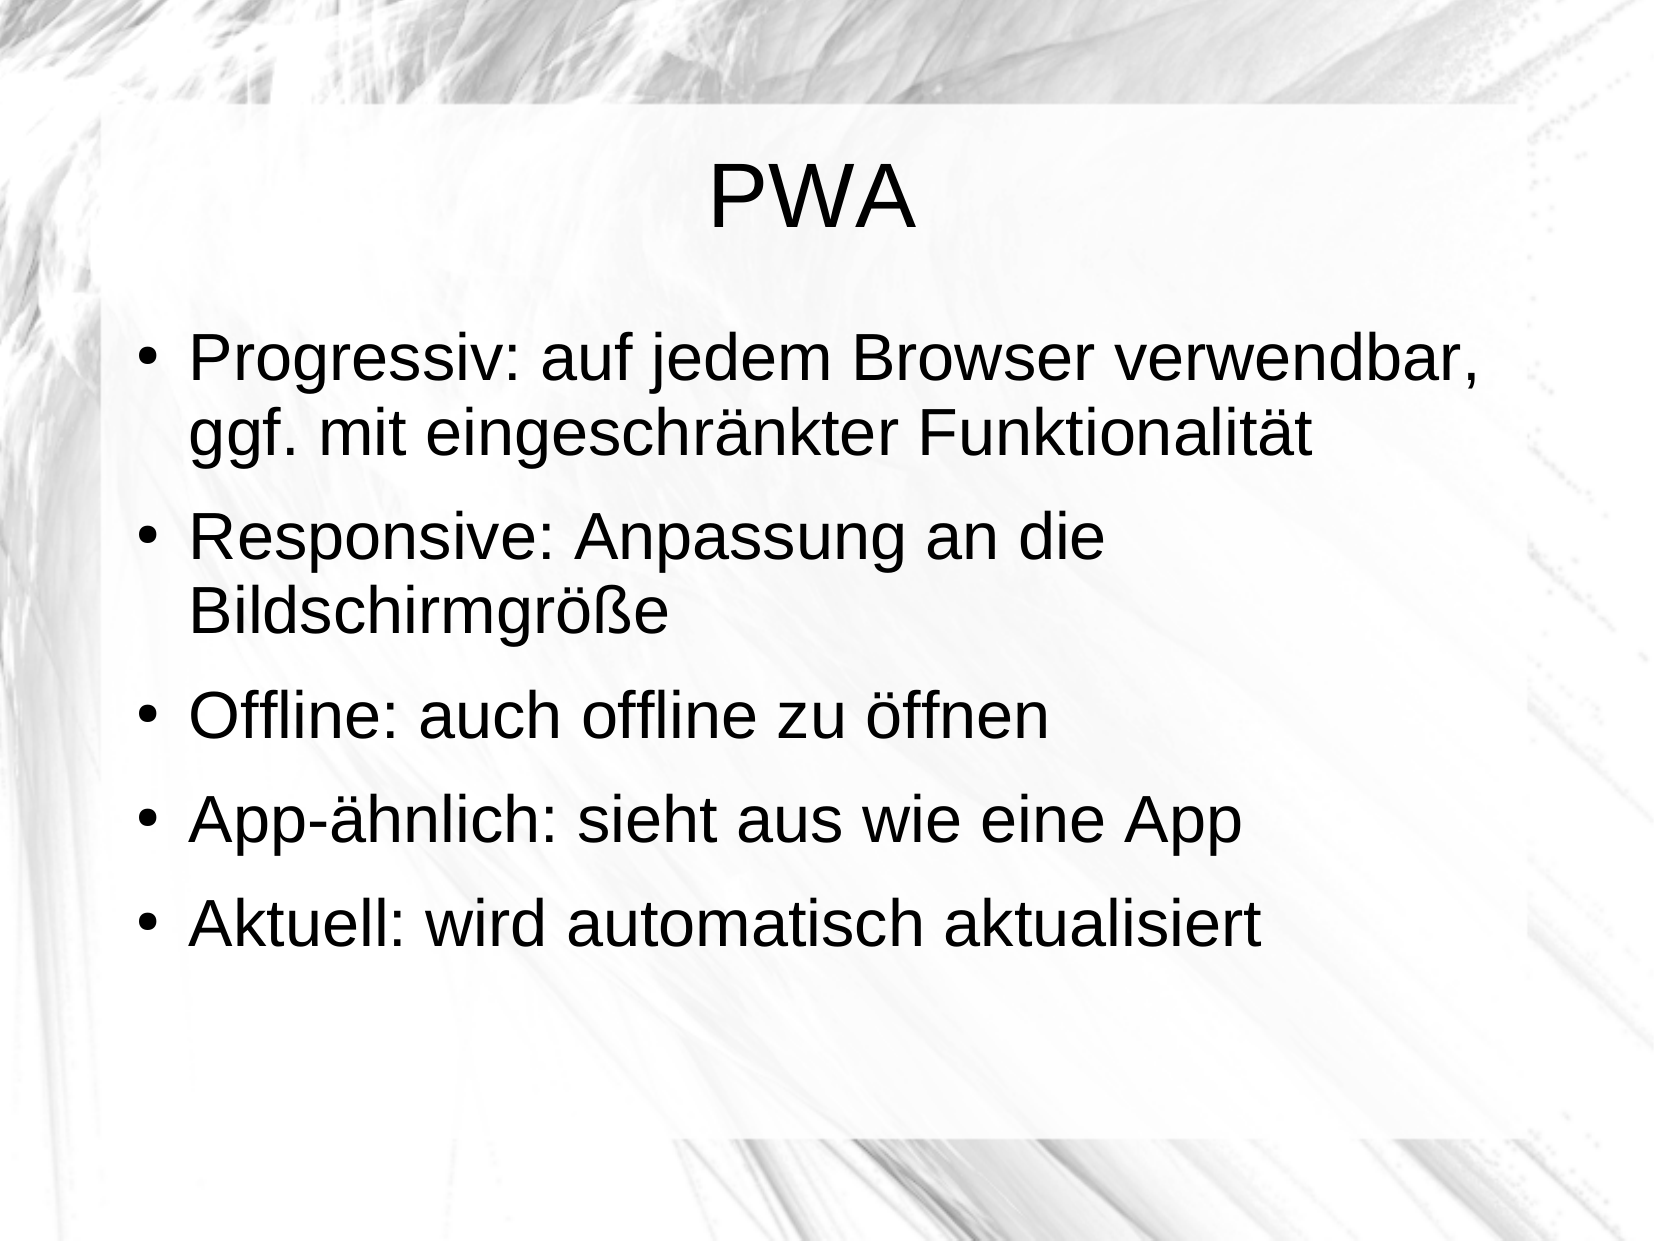

# PWA
Progressiv: auf jedem Browser verwendbar,
ggf. mit eingeschränkter Funktionalität
Responsive: Anpassung an die Bildschirmgröße
Offline: auch offline zu öffnen
App-ähnlich: sieht aus wie eine App
Aktuell: wird automatisch aktualisiert